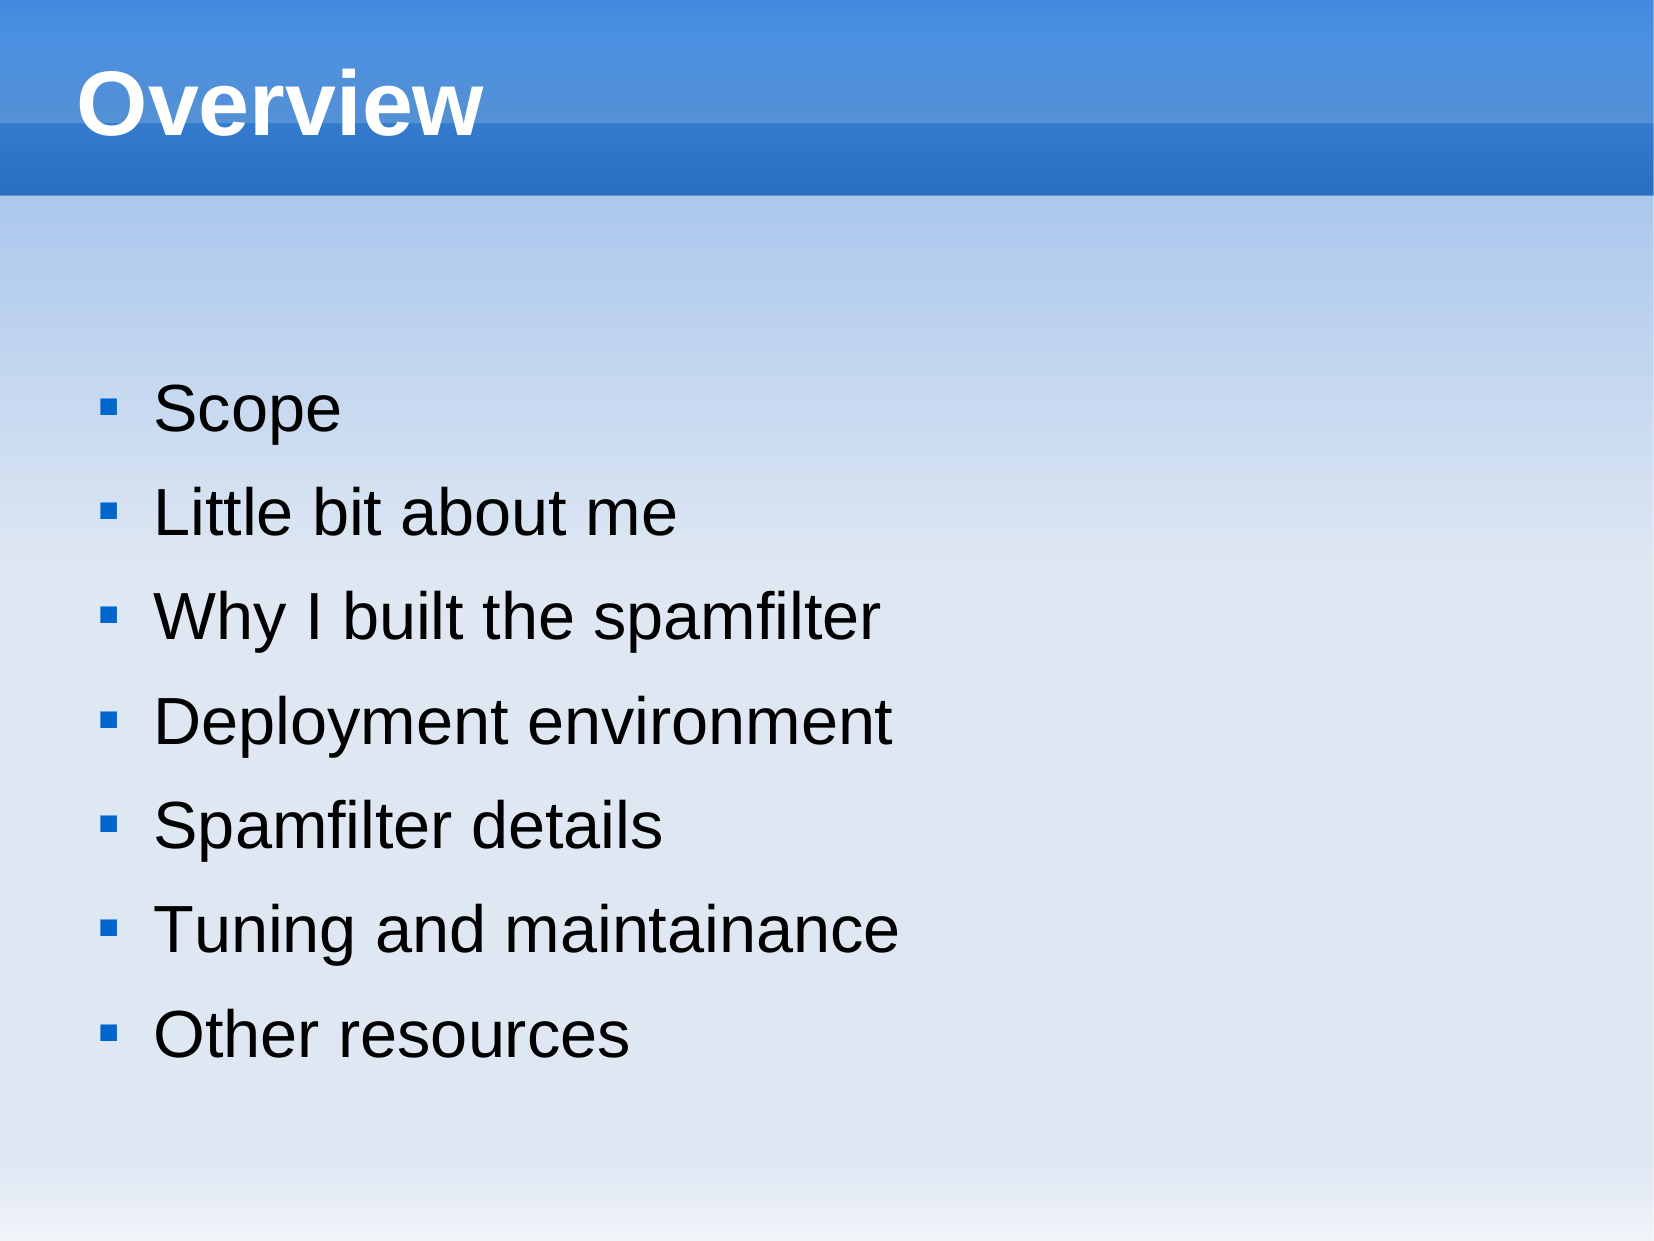

# Overview
Scope
Little bit about me
Why I built the spamfilter
Deployment environment
Spamfilter details
Tuning and maintainance
Other resources